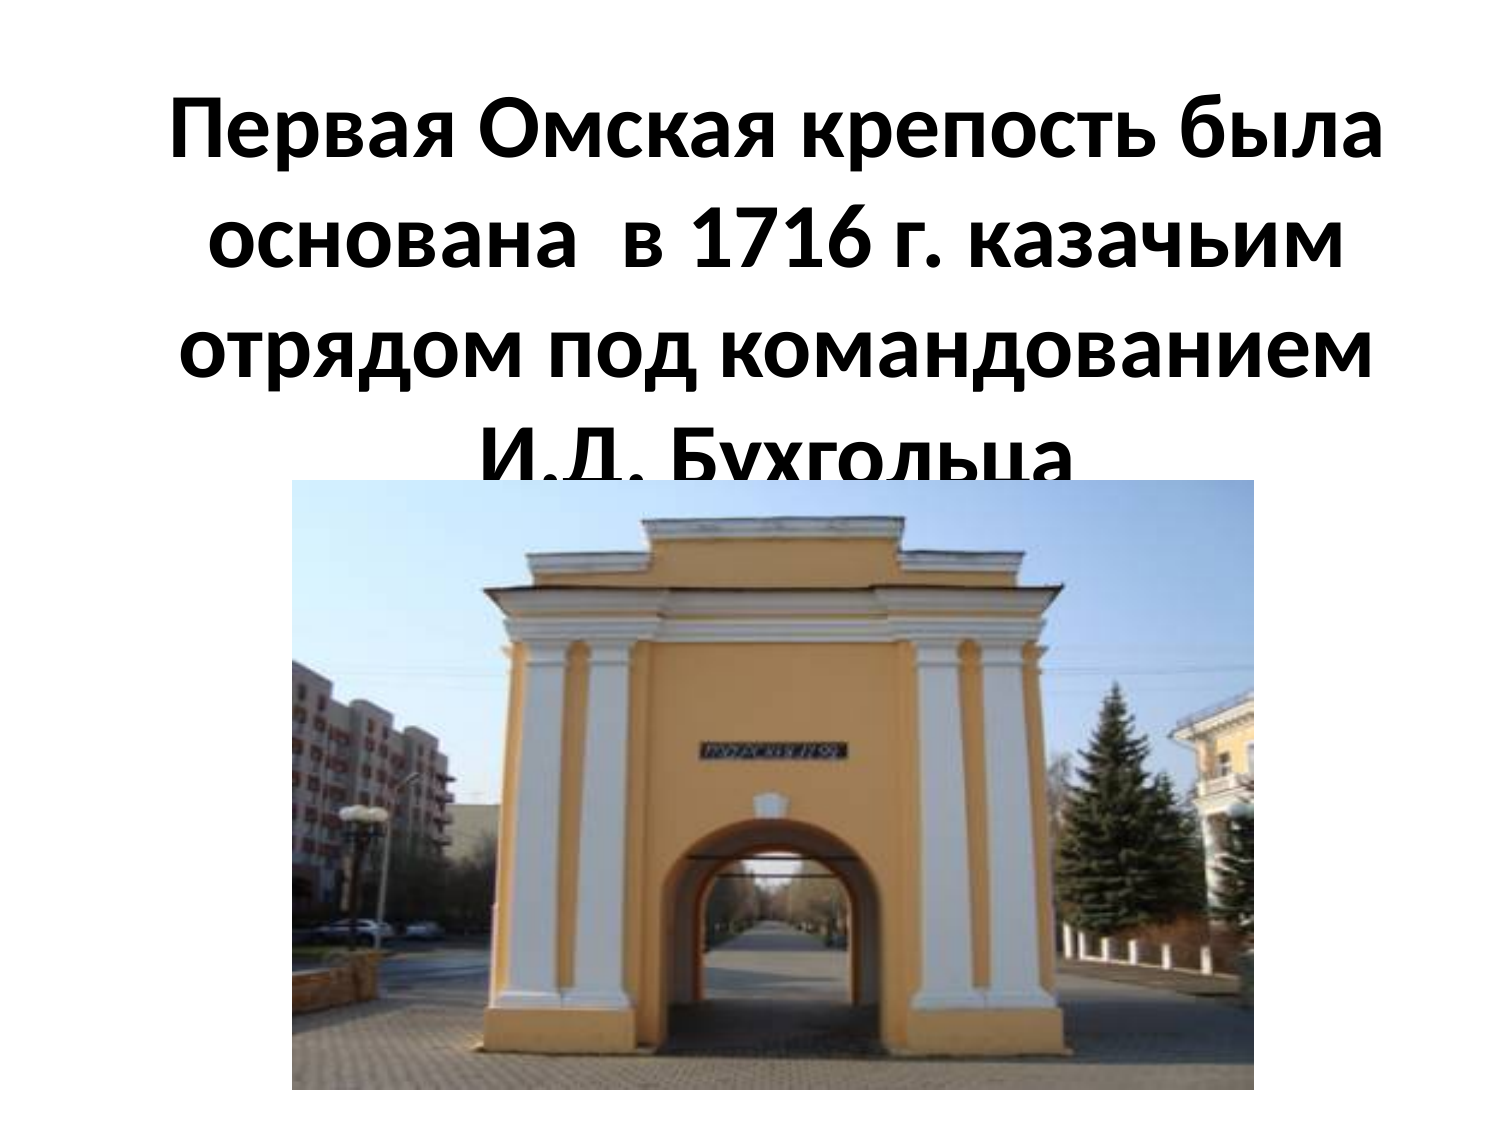

# Первая Омская крепость была основана в 1716 г. казачьим отрядом под командованием И.Д. Бухгольца